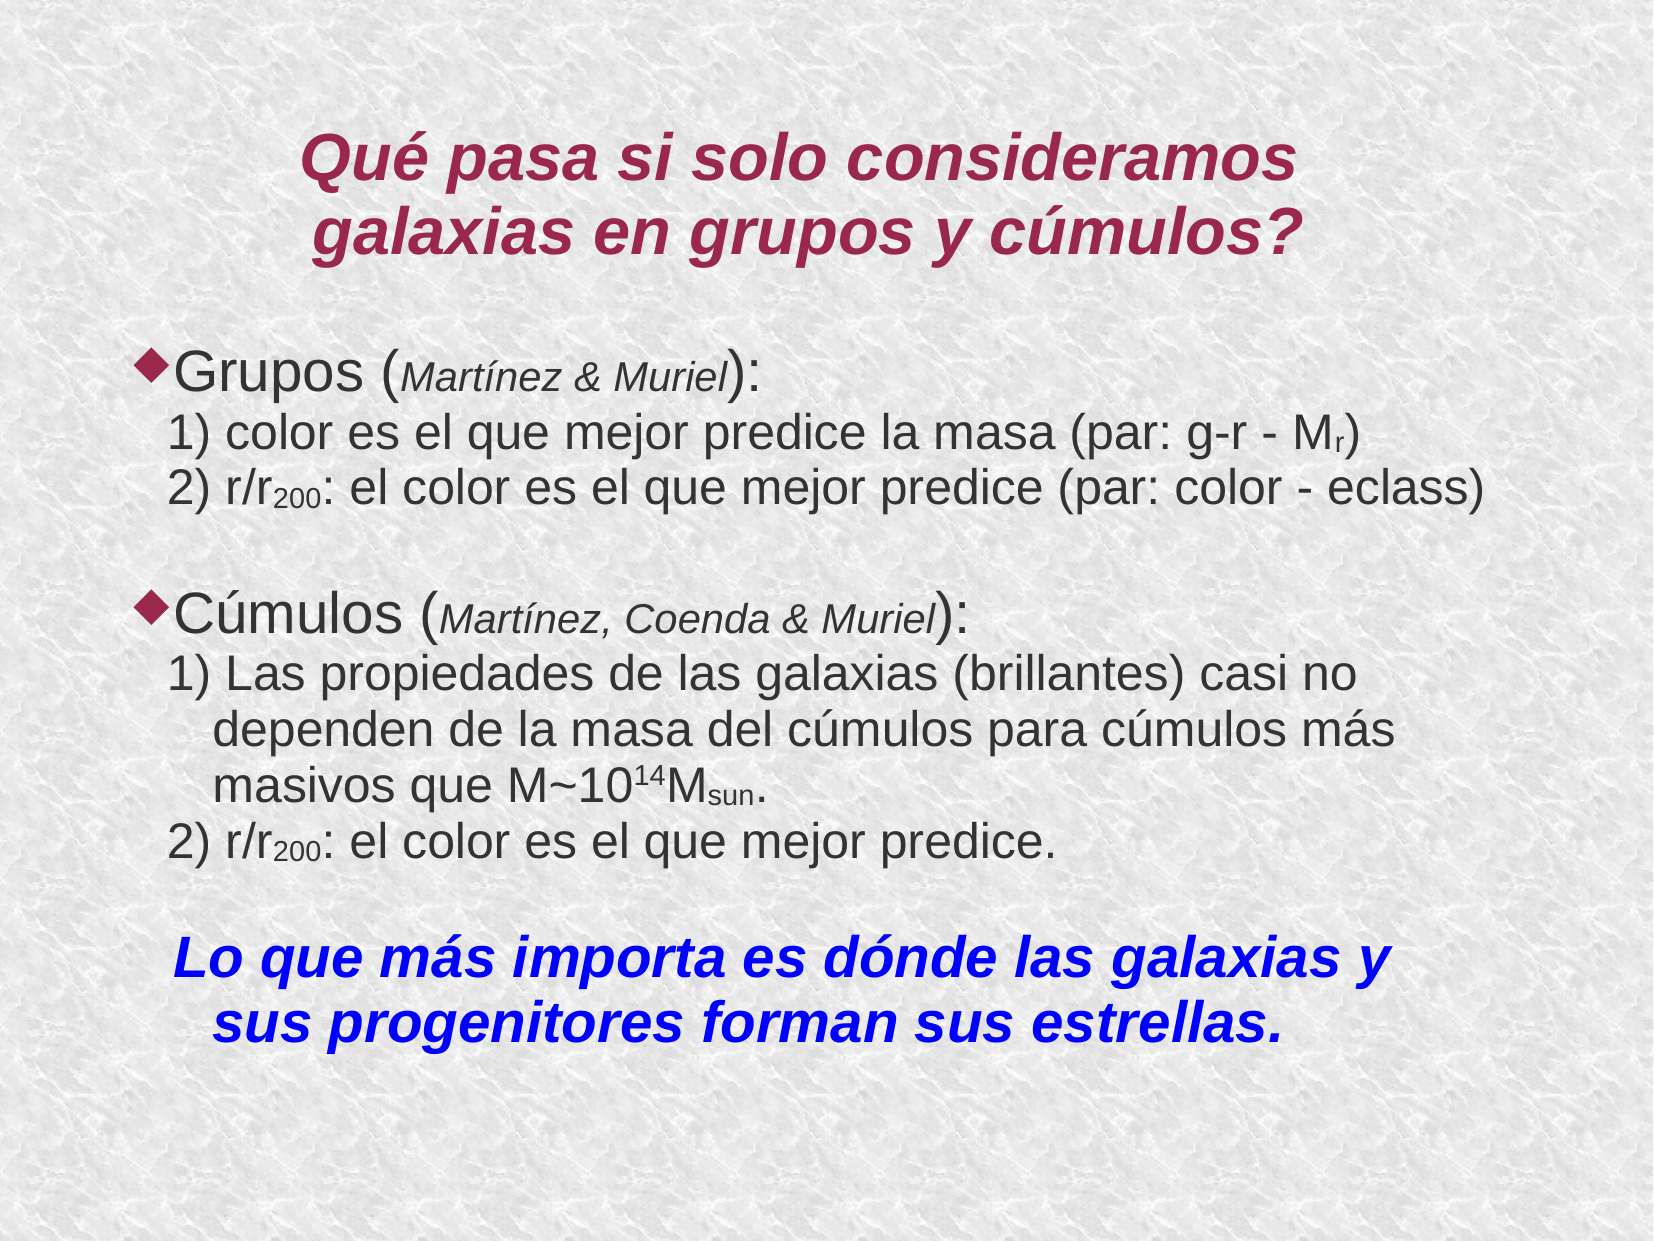

# Qué pasa si solo consideramos galaxias en grupos y cúmulos?
Grupos (Martínez & Muriel):
1) color es el que mejor predice la masa (par: g-r - Mr)
2) r/r200: el color es el que mejor predice (par: color - eclass)
Cúmulos (Martínez, Coenda & Muriel):
1) Las propiedades de las galaxias (brillantes) casi no dependen de la masa del cúmulos para cúmulos más masivos que M~1014Msun.
2) r/r200: el color es el que mejor predice.
Lo que más importa es dónde las galaxias y sus progenitores forman sus estrellas.